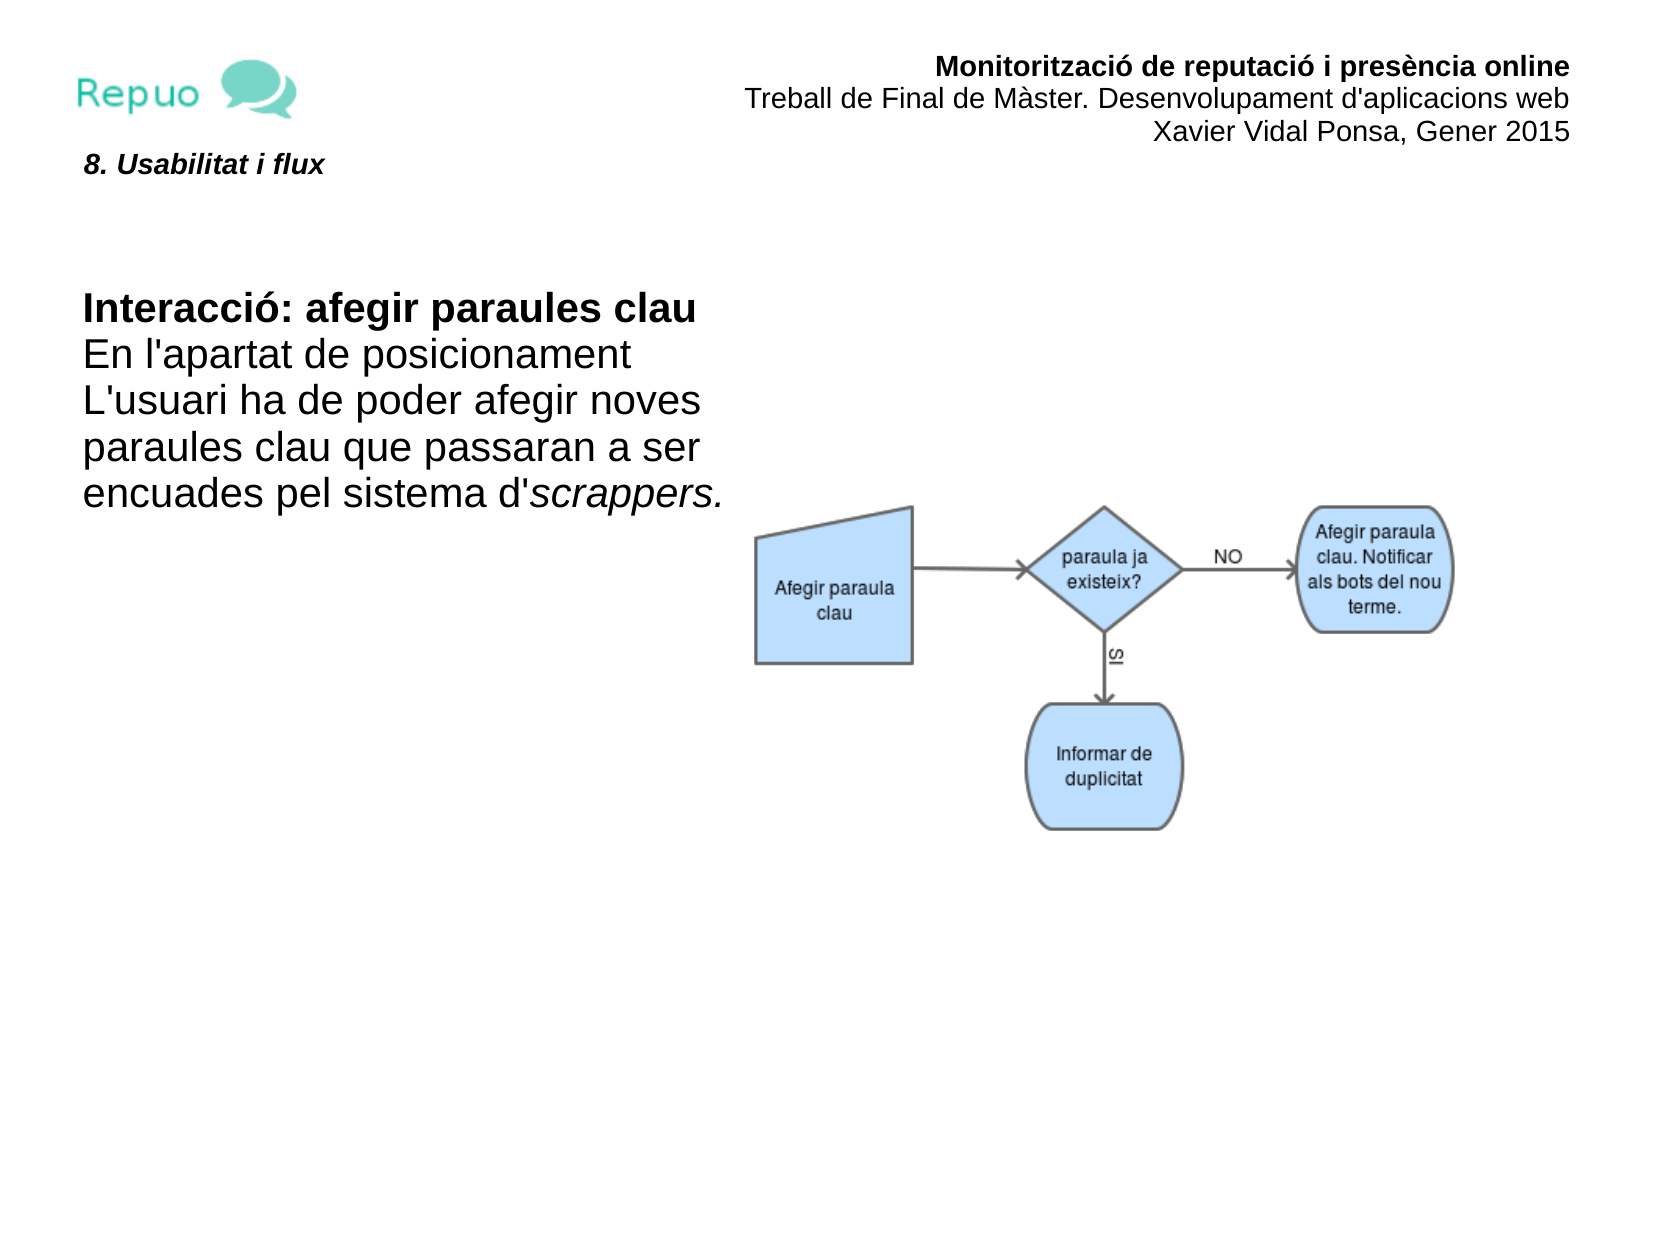

# Monitorització de reputació i presència online Treball de Final de Màster. Desenvolupament d'aplicacions web Xavier Vidal Ponsa, Gener 2015 8. Usabilitat i flux
Interacció: afegir paraules clau
En l'apartat de posicionament
L'usuari ha de poder afegir noves
paraules clau que passaran a ser
encuades pel sistema d'scrappers.